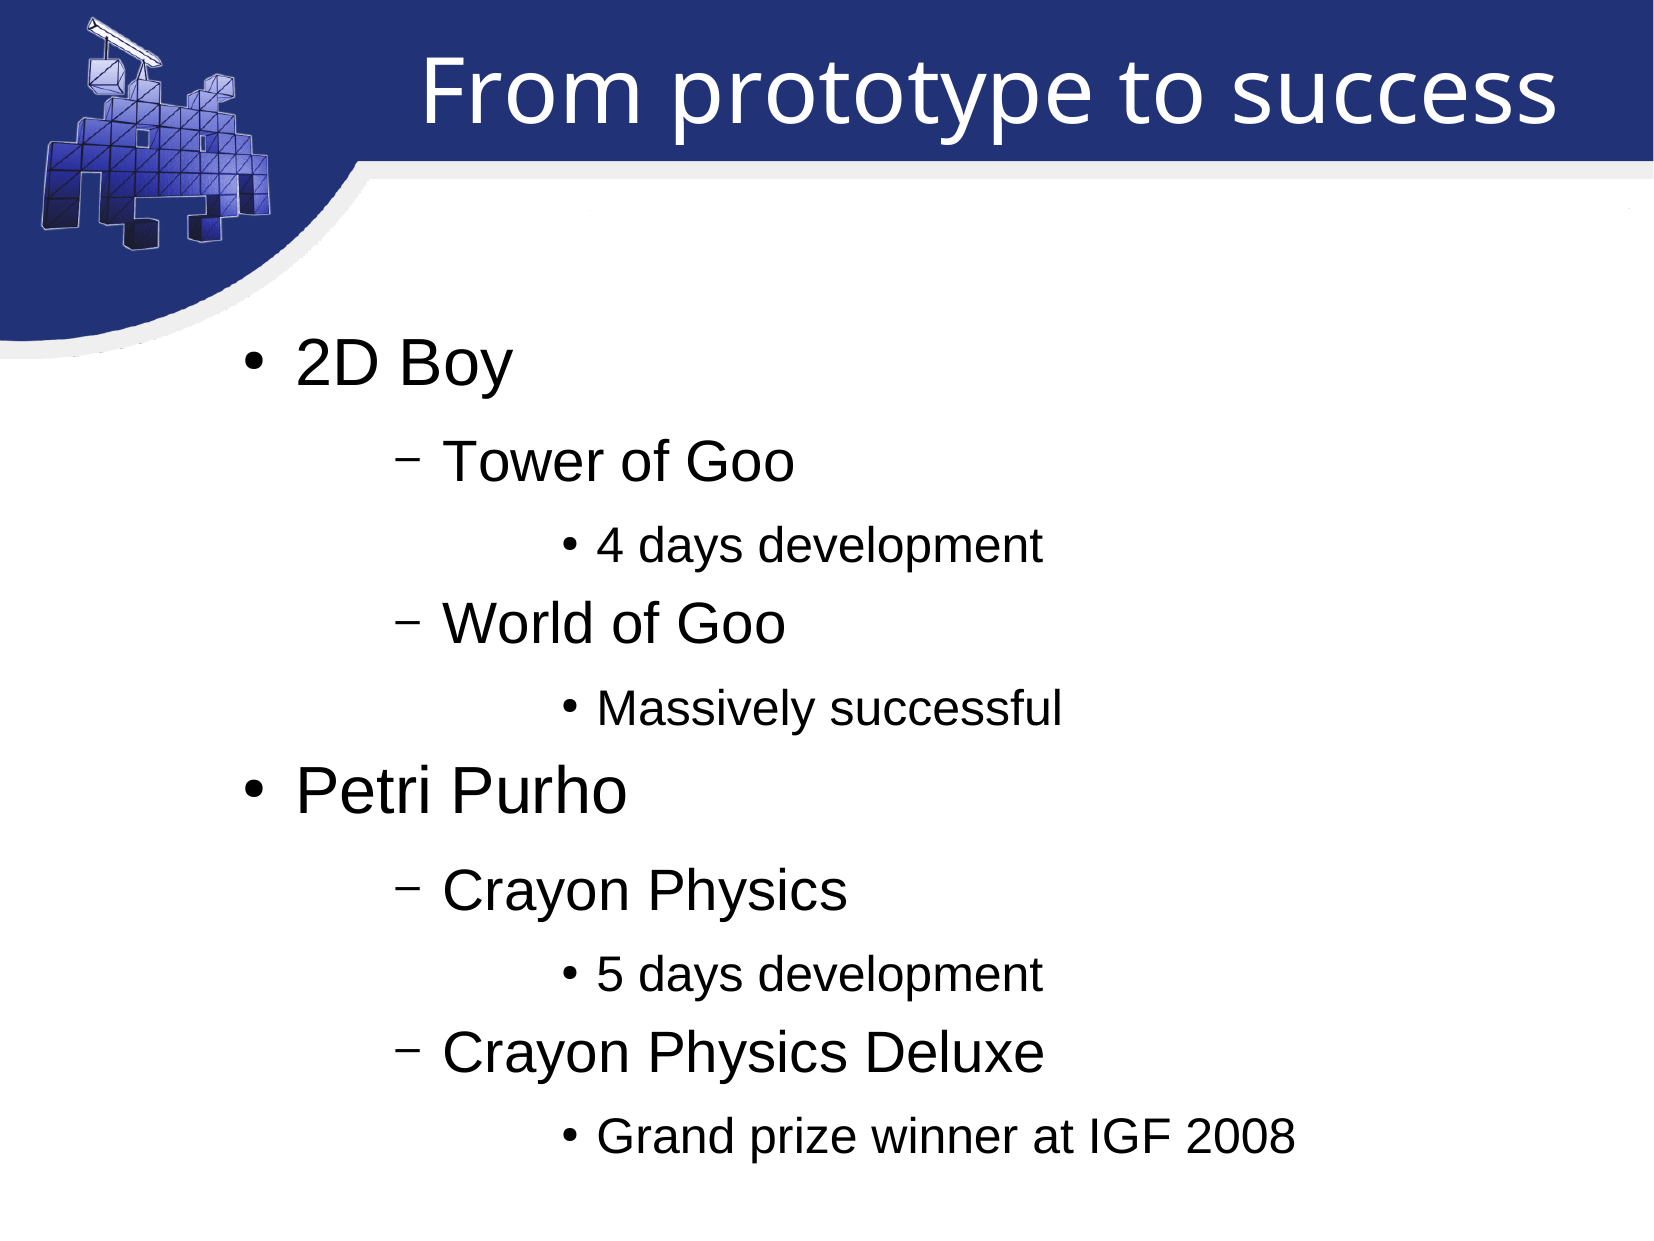

# From prototype to success
2D Boy
Tower of Goo
4 days development
World of Goo
Massively successful
Petri Purho
Crayon Physics
5 days development
Crayon Physics Deluxe
Grand prize winner at IGF 2008